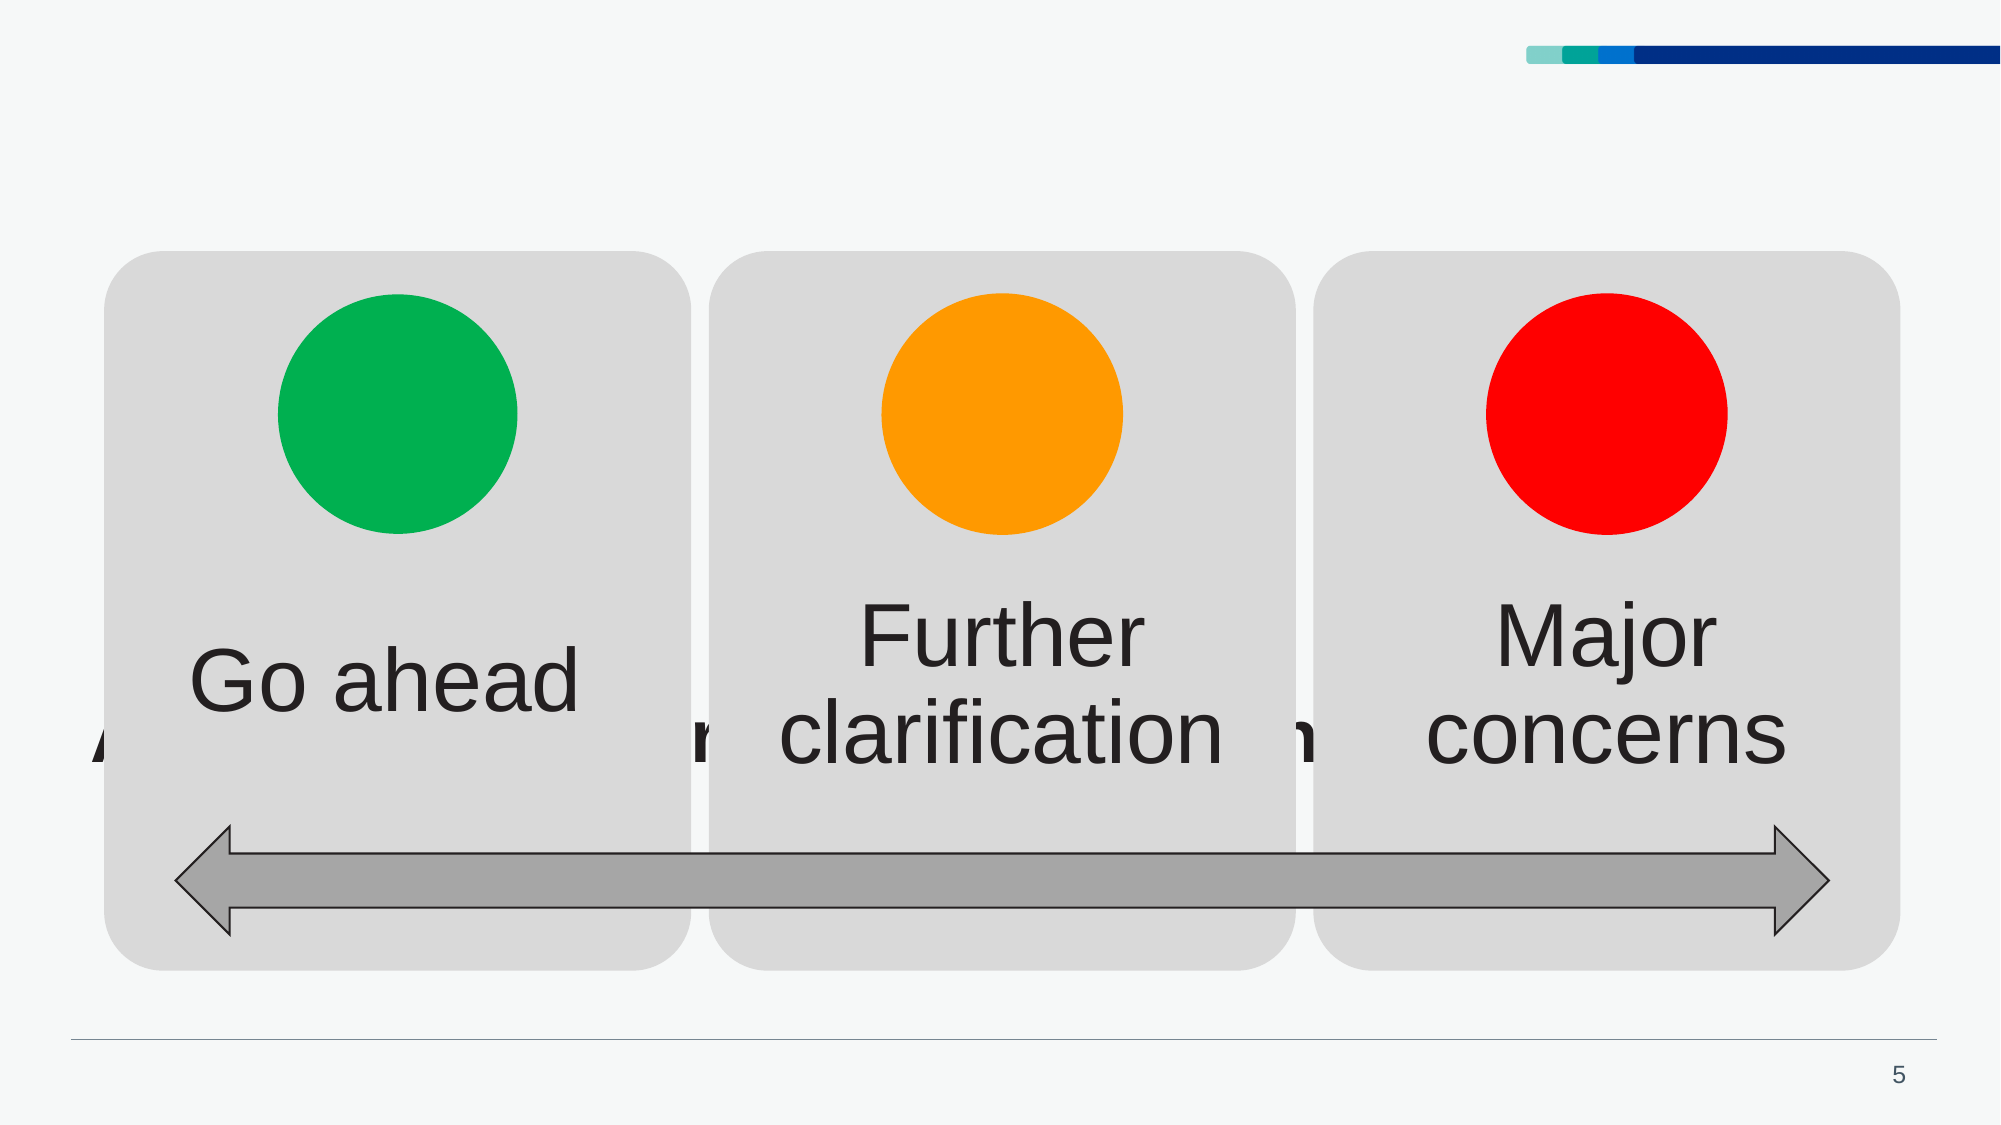

Go ahead
Further clarification
Major concerns
# Assessment of project descriptions